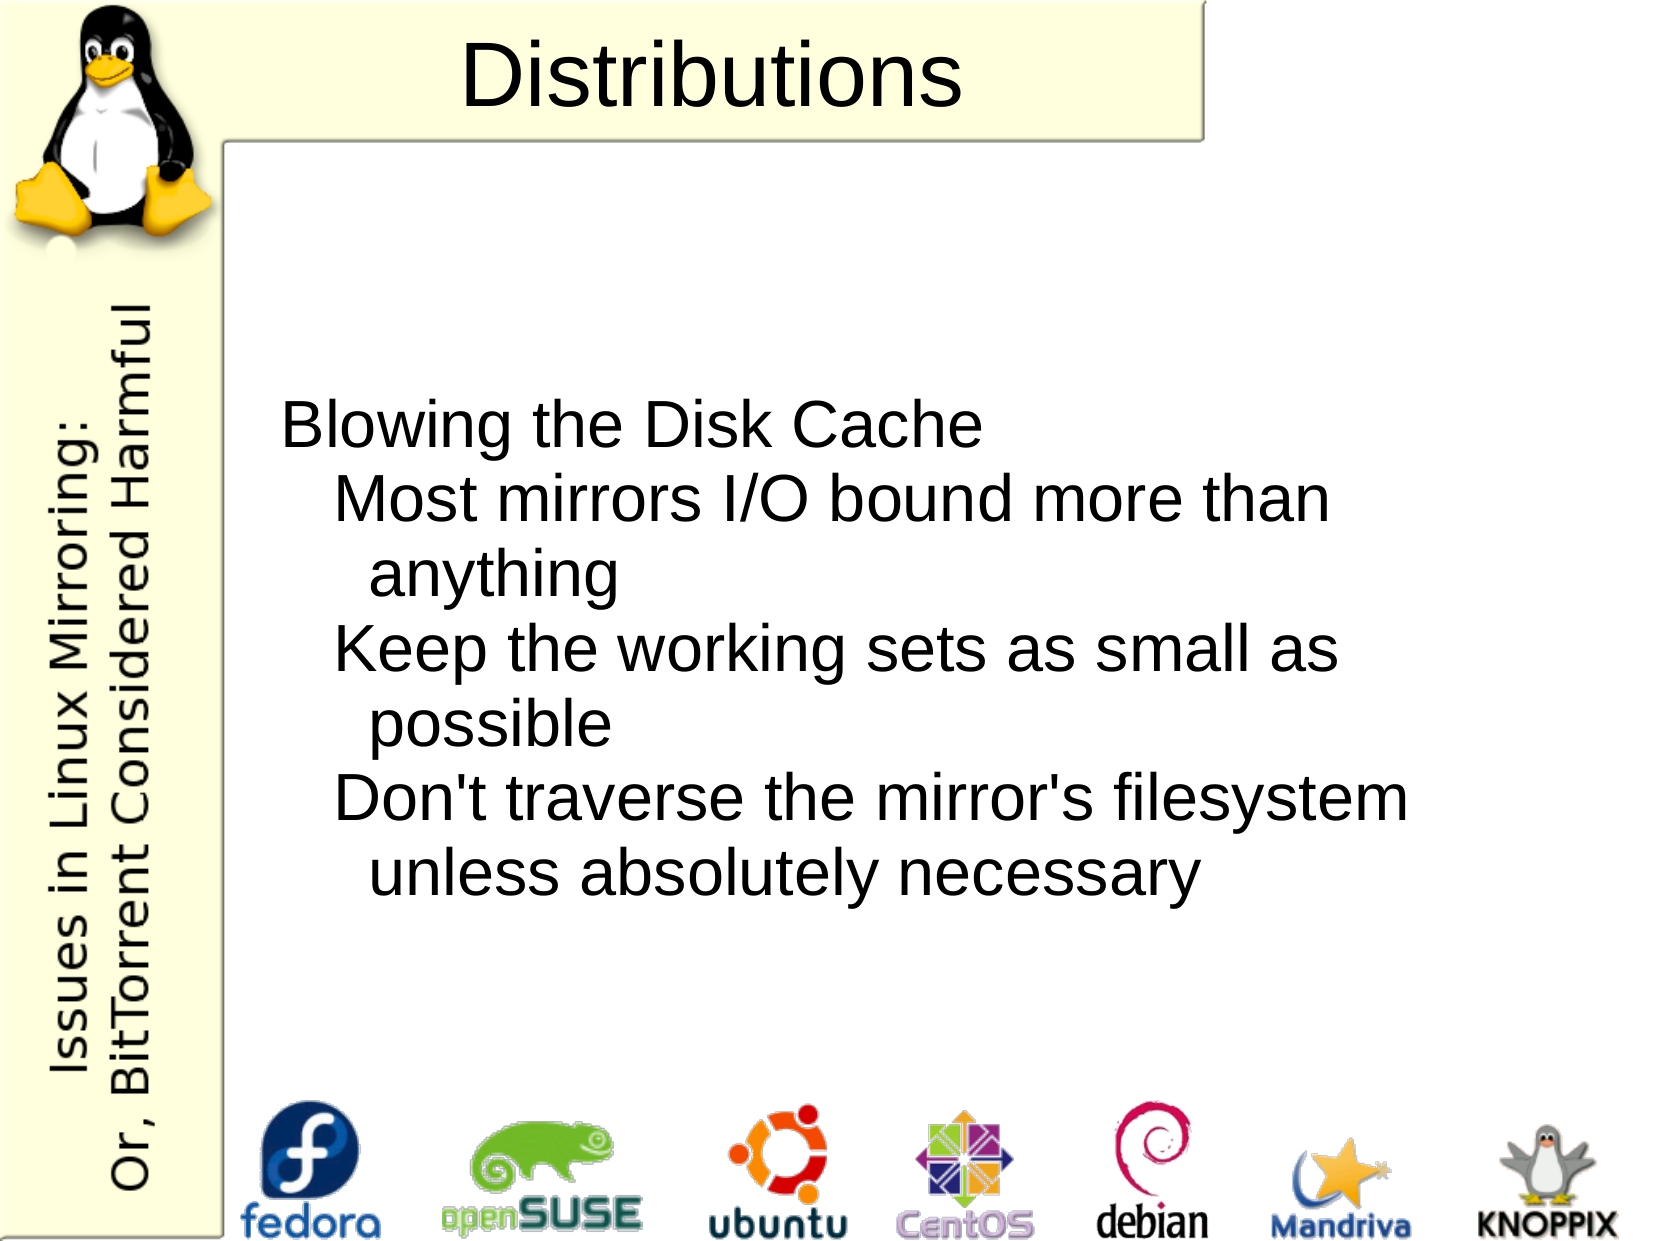

# Distributions
 Blowing the Disk Cache
Most mirrors I/O bound more than anything
Keep the working sets as small as possible
Don't traverse the mirror's filesystem unless absolutely necessary